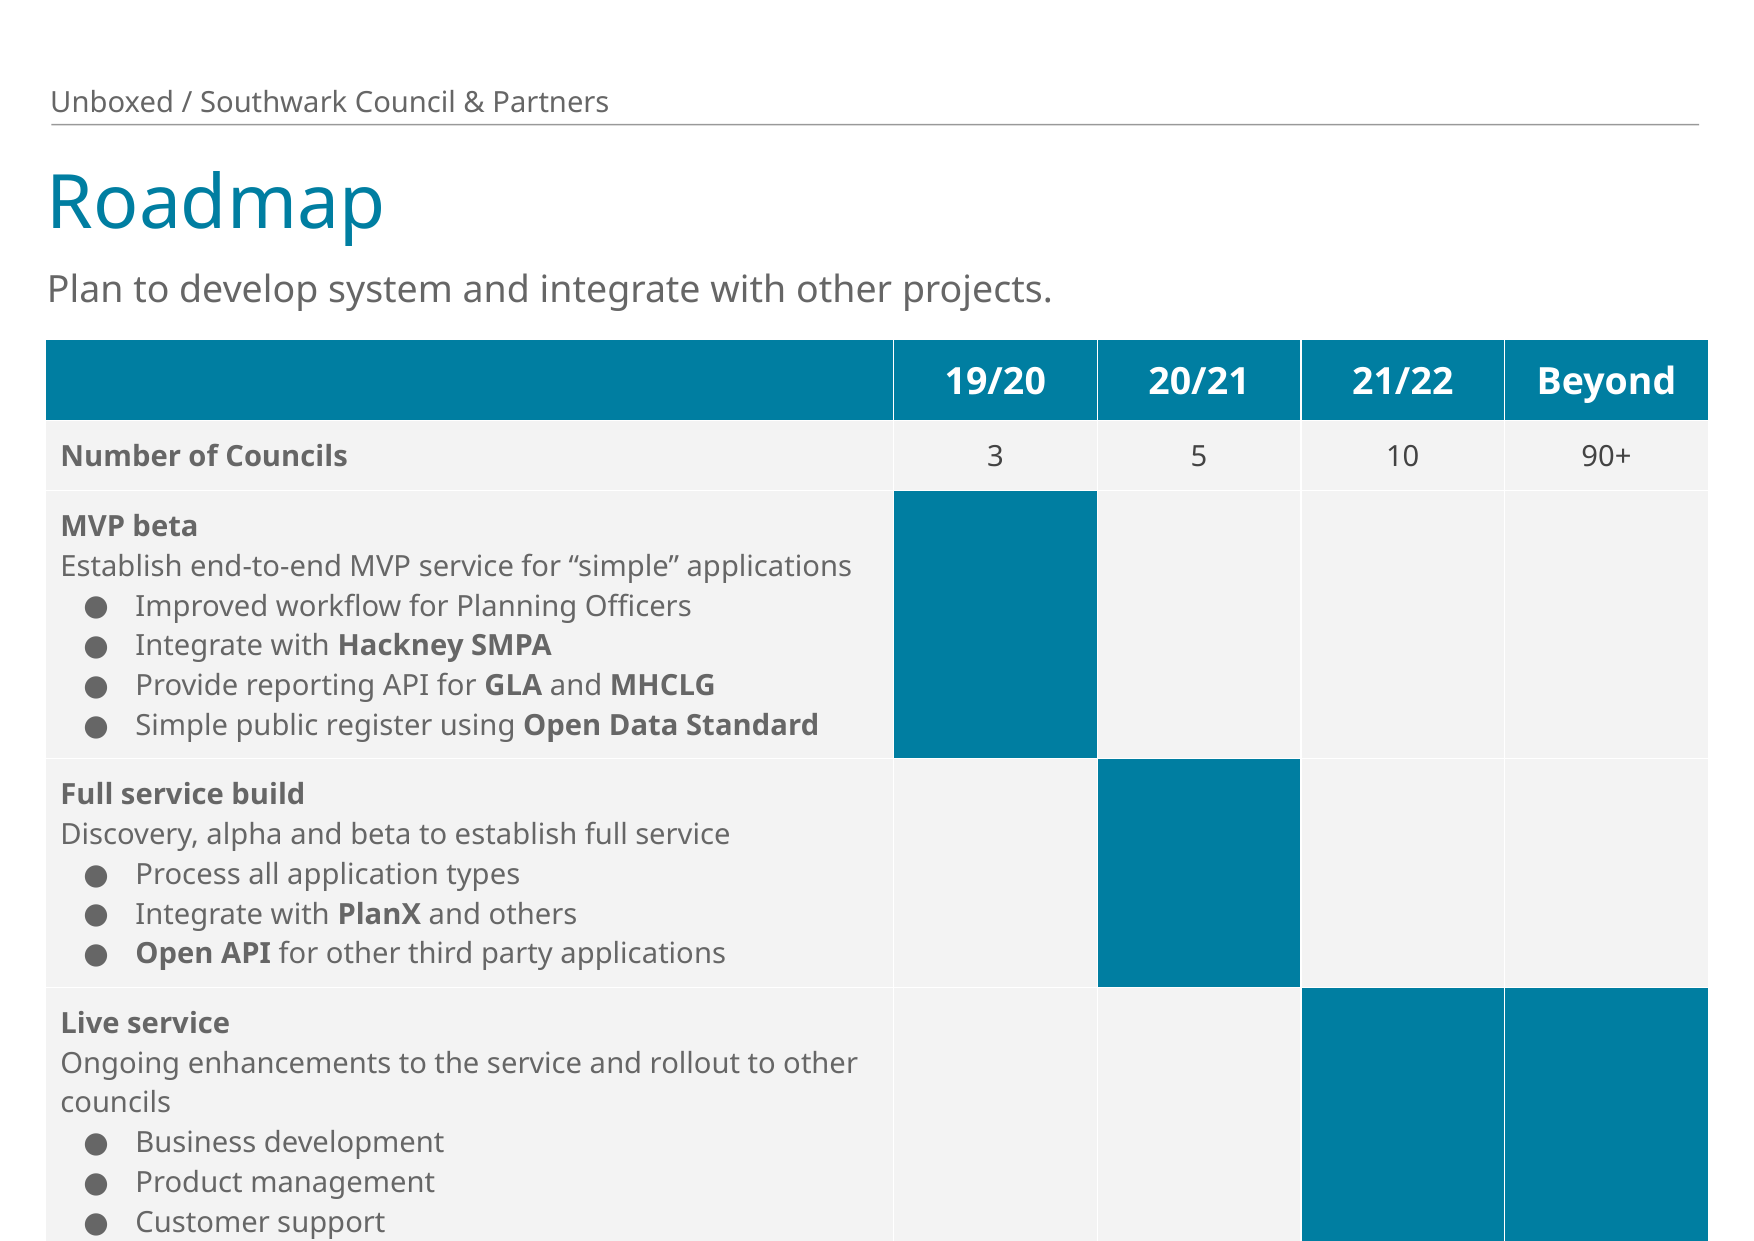

Unboxed / Southwark Council & Partners
Roadmap
Plan to develop system and integrate with other projects.
| | 19/20 | 20/21 | 21/22 | Beyond |
| --- | --- | --- | --- | --- |
| Number of Councils | 3 | 5 | 10 | 90+ |
| MVP beta Establish end-to-end MVP service for “simple” applications Improved workflow for Planning Officers Integrate with Hackney SMPA Provide reporting API for GLA and MHCLG Simple public register using Open Data Standard | | | | |
| Full service build Discovery, alpha and beta to establish full service Process all application types Integrate with PlanX and others Open API for other third party applications | | | | |
| Live service Ongoing enhancements to the service and rollout to other councils Business development Product management Customer support | | | | |